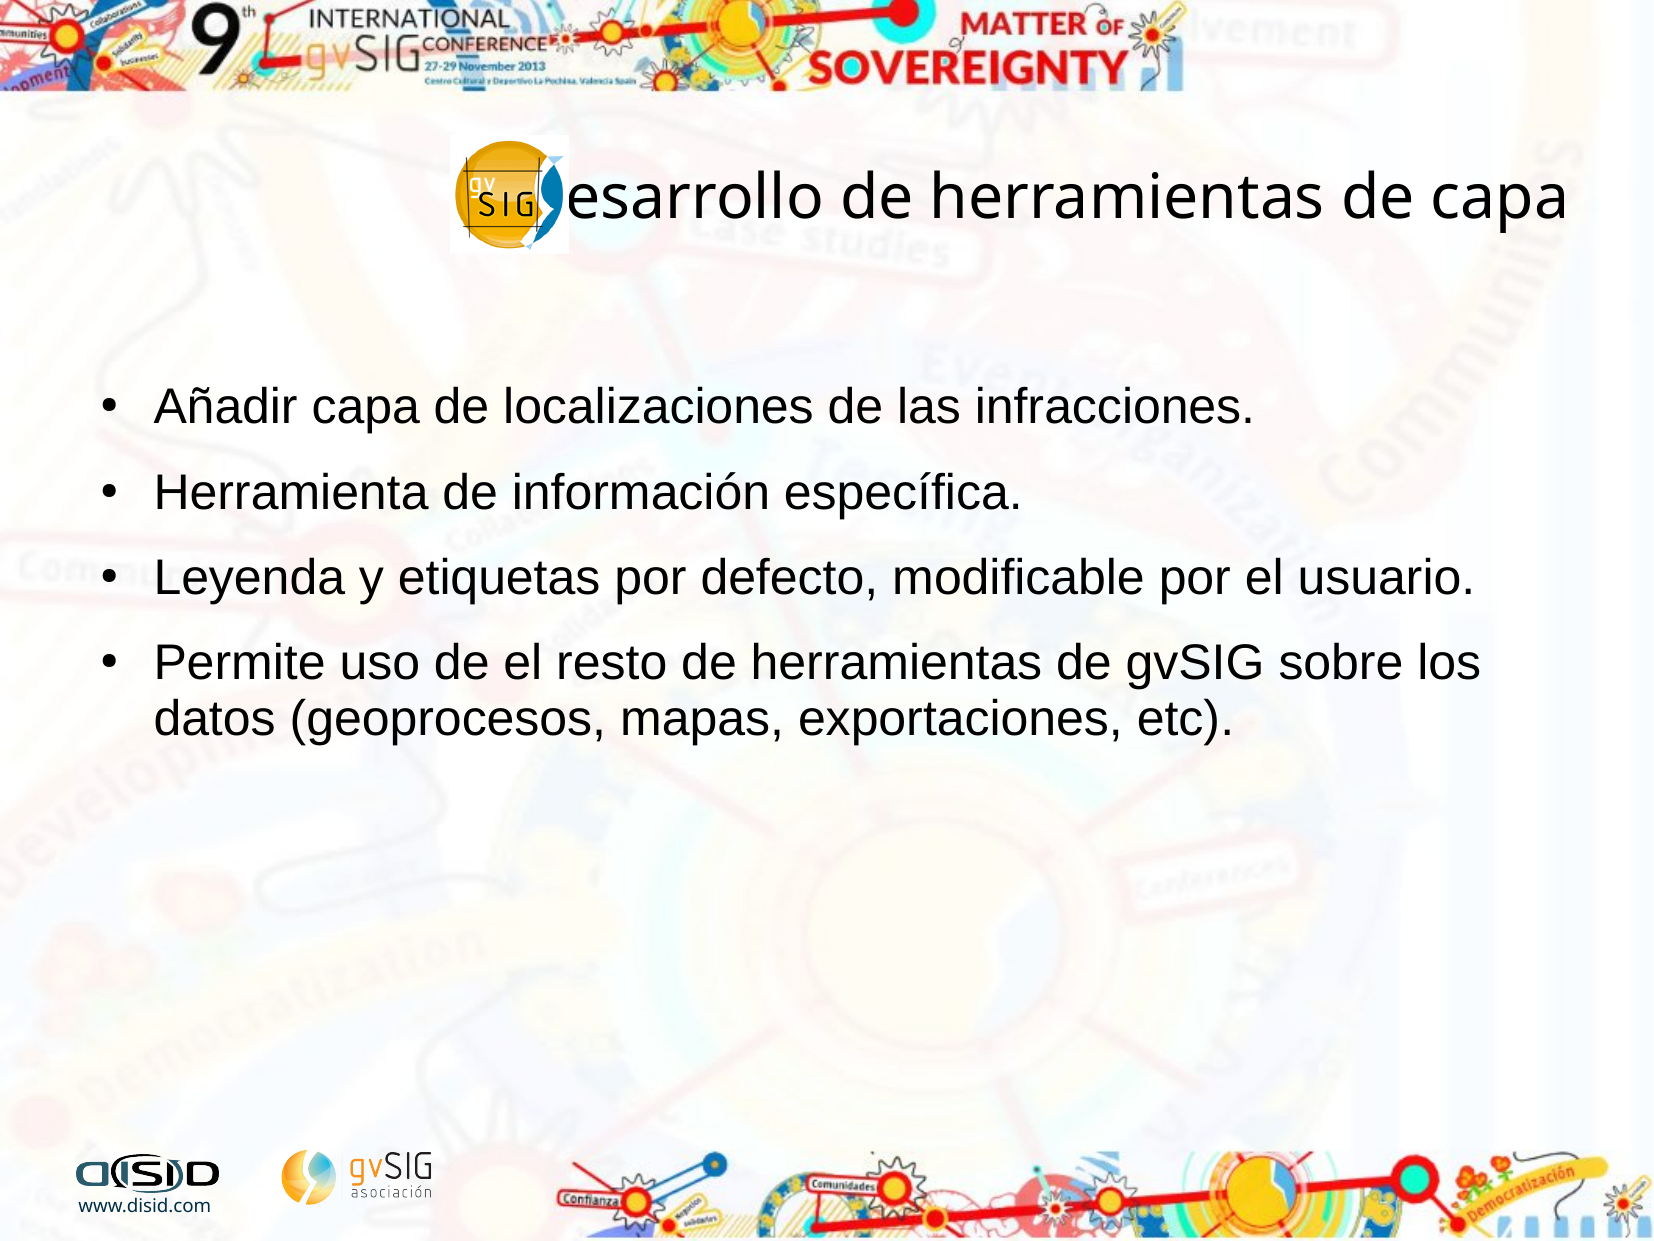

# Desarrollo de herramientas de capa
Añadir capa de localizaciones de las infracciones.
Herramienta de información específica.
Leyenda y etiquetas por defecto, modificable por el usuario.
Permite uso de el resto de herramientas de gvSIG sobre los datos (geoprocesos, mapas, exportaciones, etc).